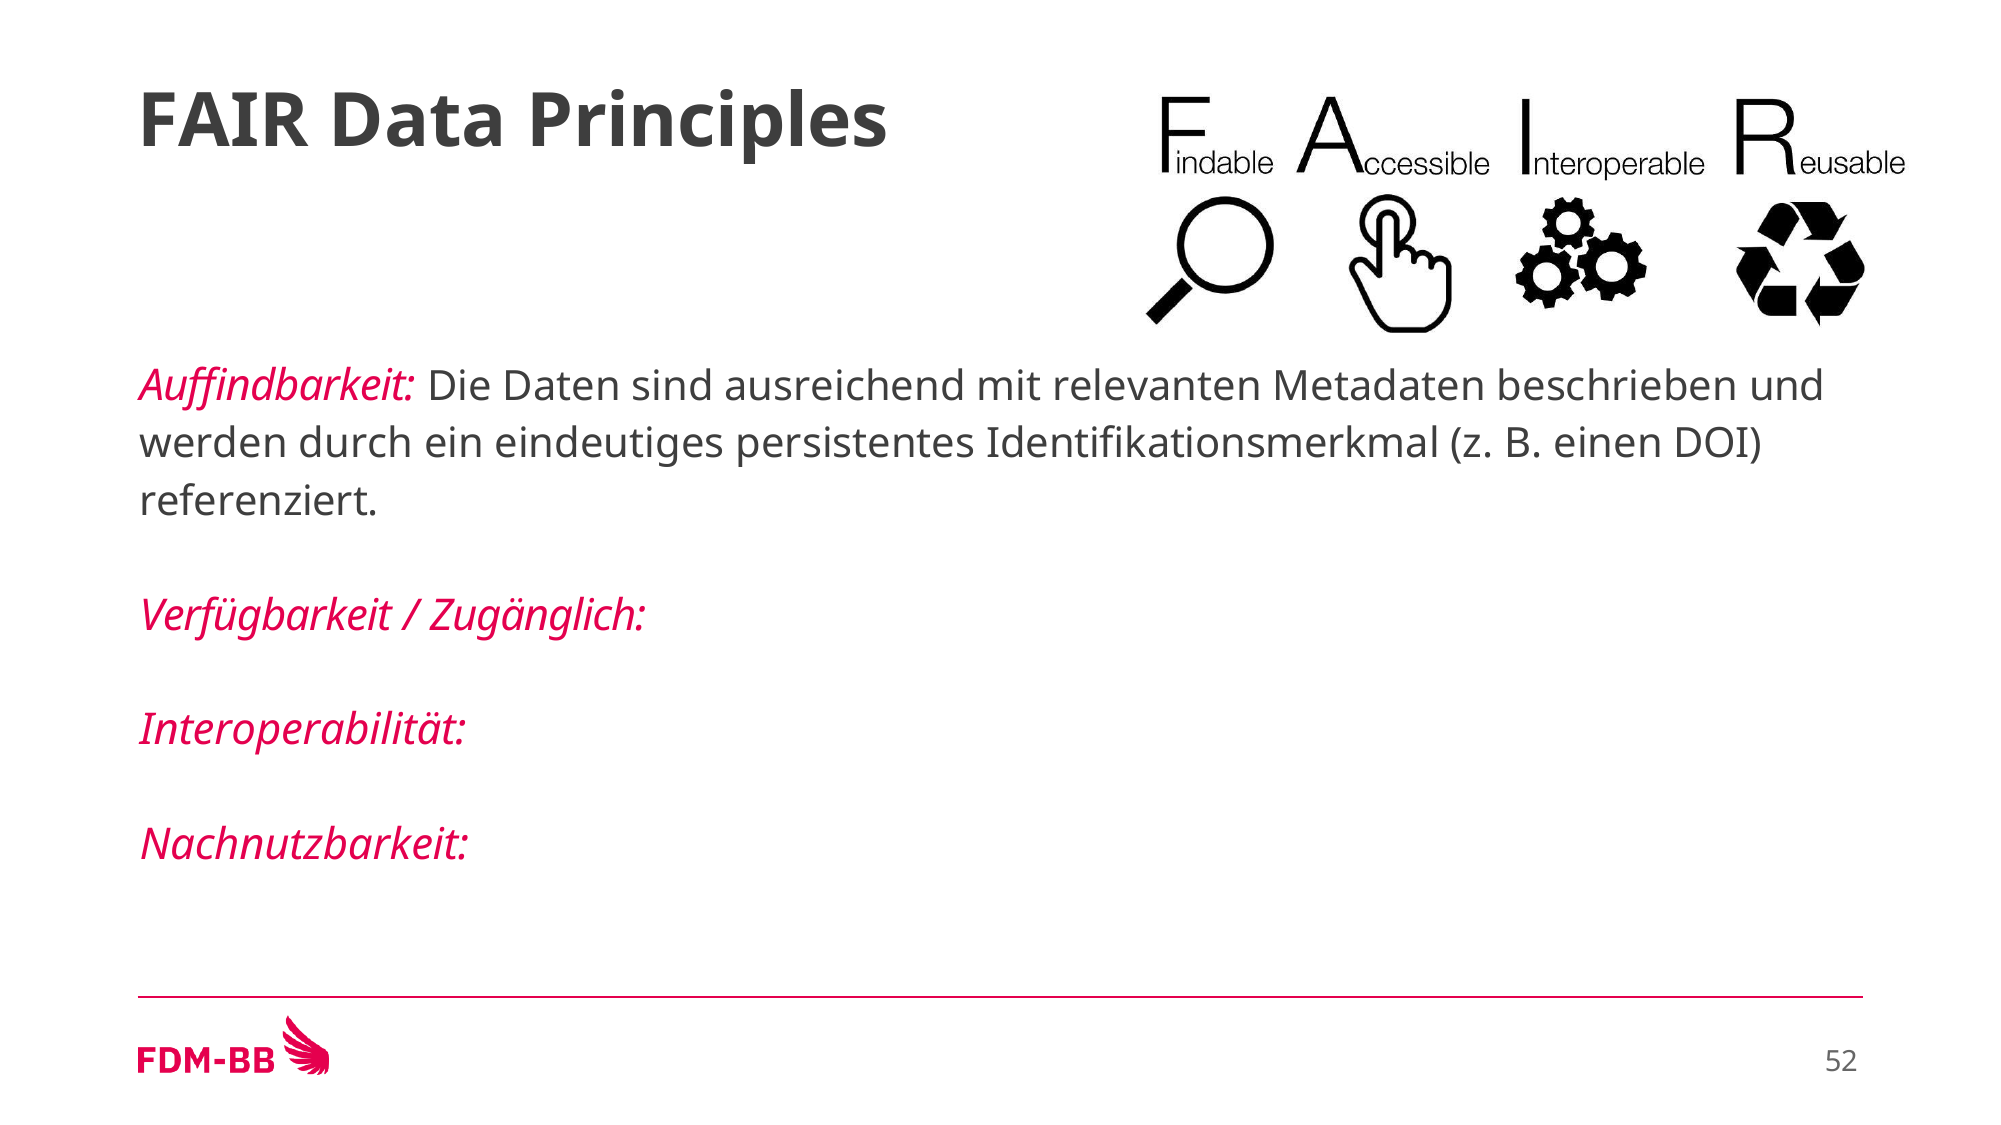

FAIR Data Principles
# Auffindbarkeit: Die Daten sind ausreichend mit relevanten Metadaten beschrieben und werden durch ein eindeutiges persistentes Identifikationsmerkmal (z. B. einen DOI) referenziert.
Verfügbarkeit / Zugänglich: Interoperabilität: Nachnutzbarkeit:
52